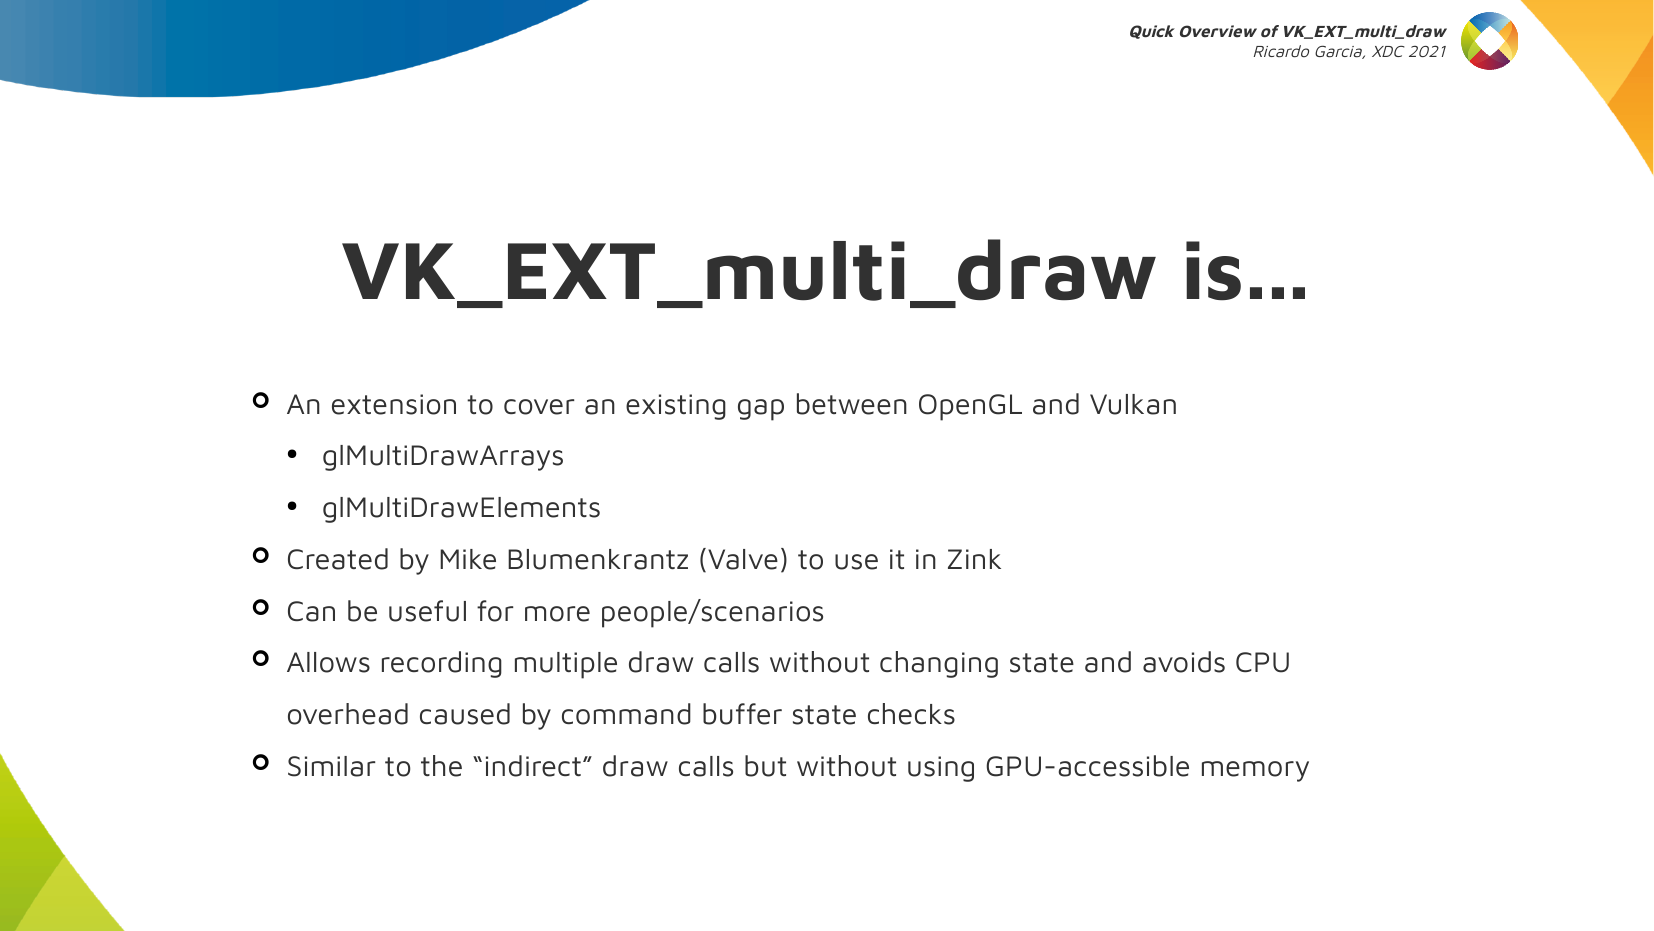

Quick Overview of VK_EXT_multi_draw
Ricardo Garcia, XDC 2021
VK_EXT_multi_draw is...
An extension to cover an existing gap between OpenGL and Vulkan
glMultiDrawArrays
glMultiDrawElements
Created by Mike Blumenkrantz (Valve) to use it in Zink
Can be useful for more people/scenarios
Allows recording multiple draw calls without changing state and avoids CPU overhead caused by command buffer state checks
Similar to the “indirect” draw calls but without using GPU-accessible memory